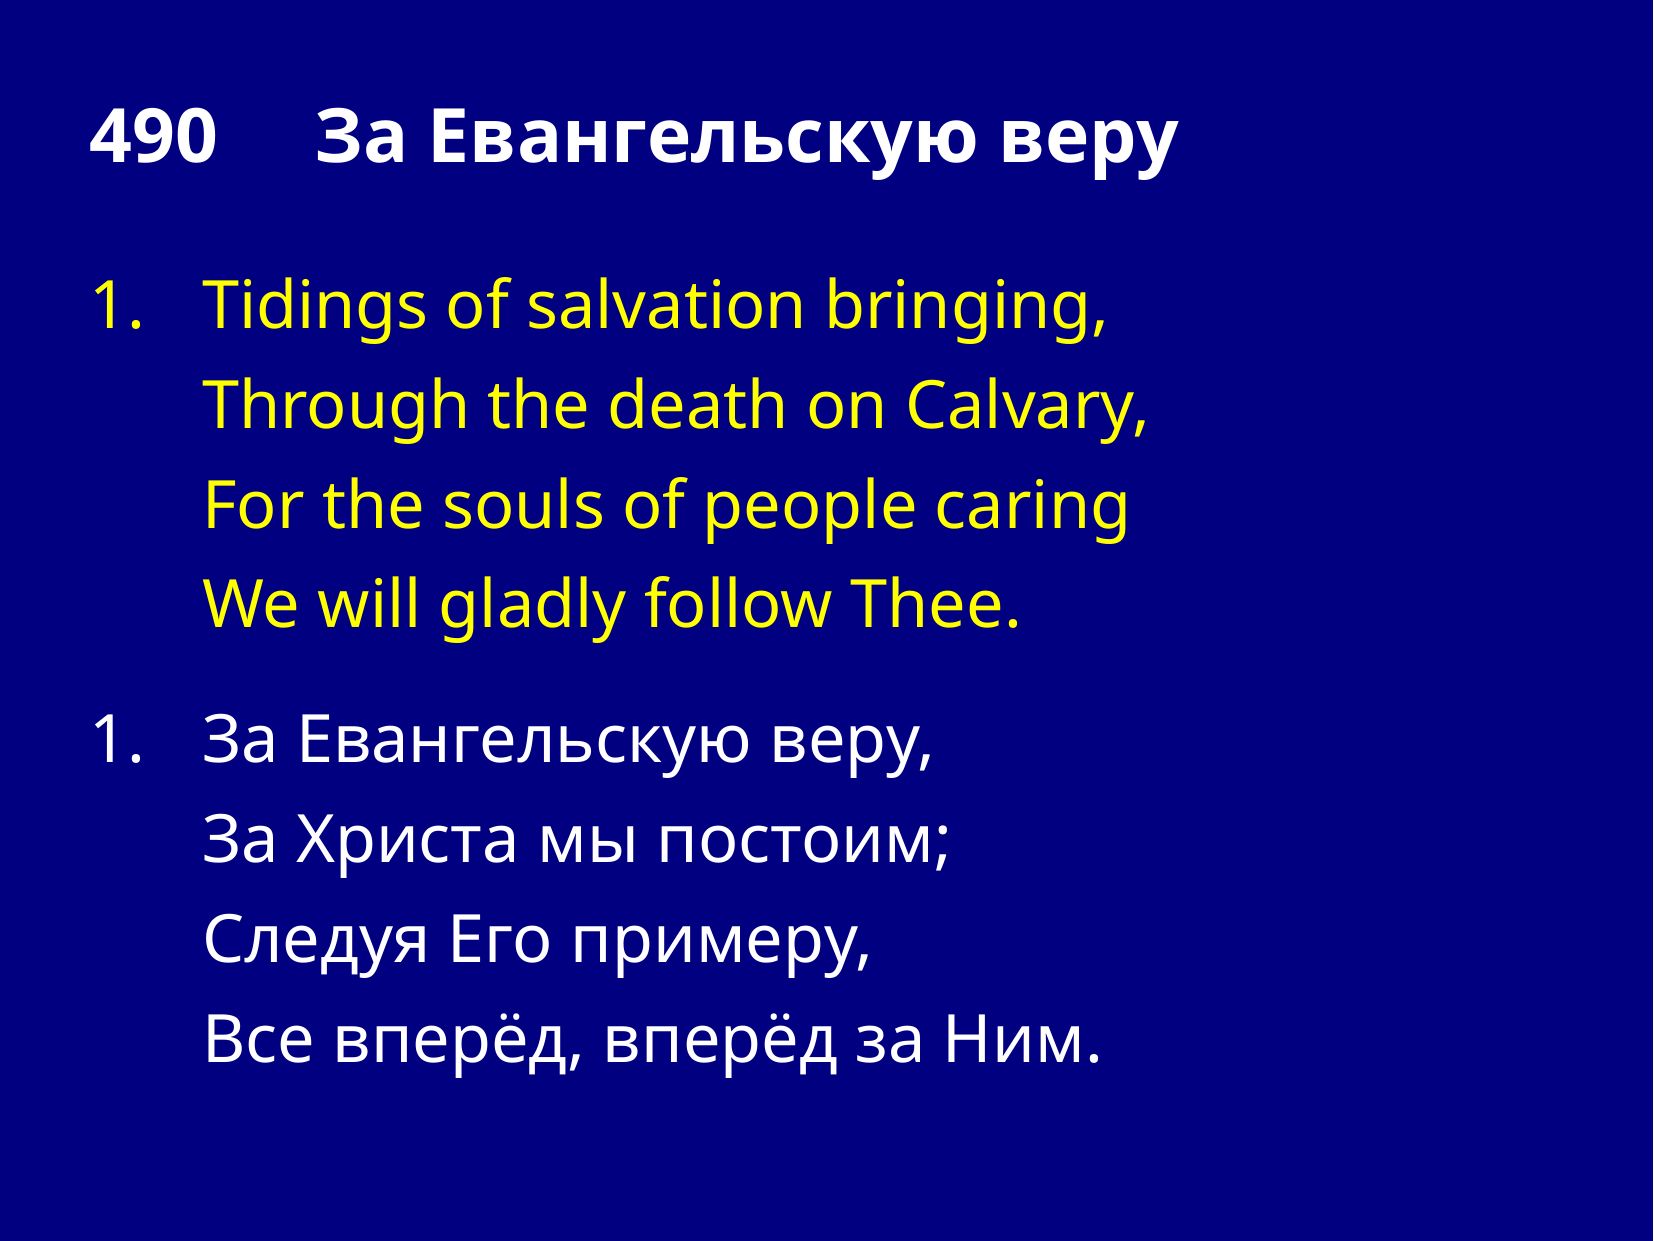

490	За Евангельскую веру
1.	Tidings of salvation bringing,
	Through the death on Calvary,
	For the souls of people caring
	We will gladly follow Thee.
1.	За Евангельскую веру,
	За Христа мы постоим;
	Следуя Его примеру,
	Все вперёд, вперёд за Ним.